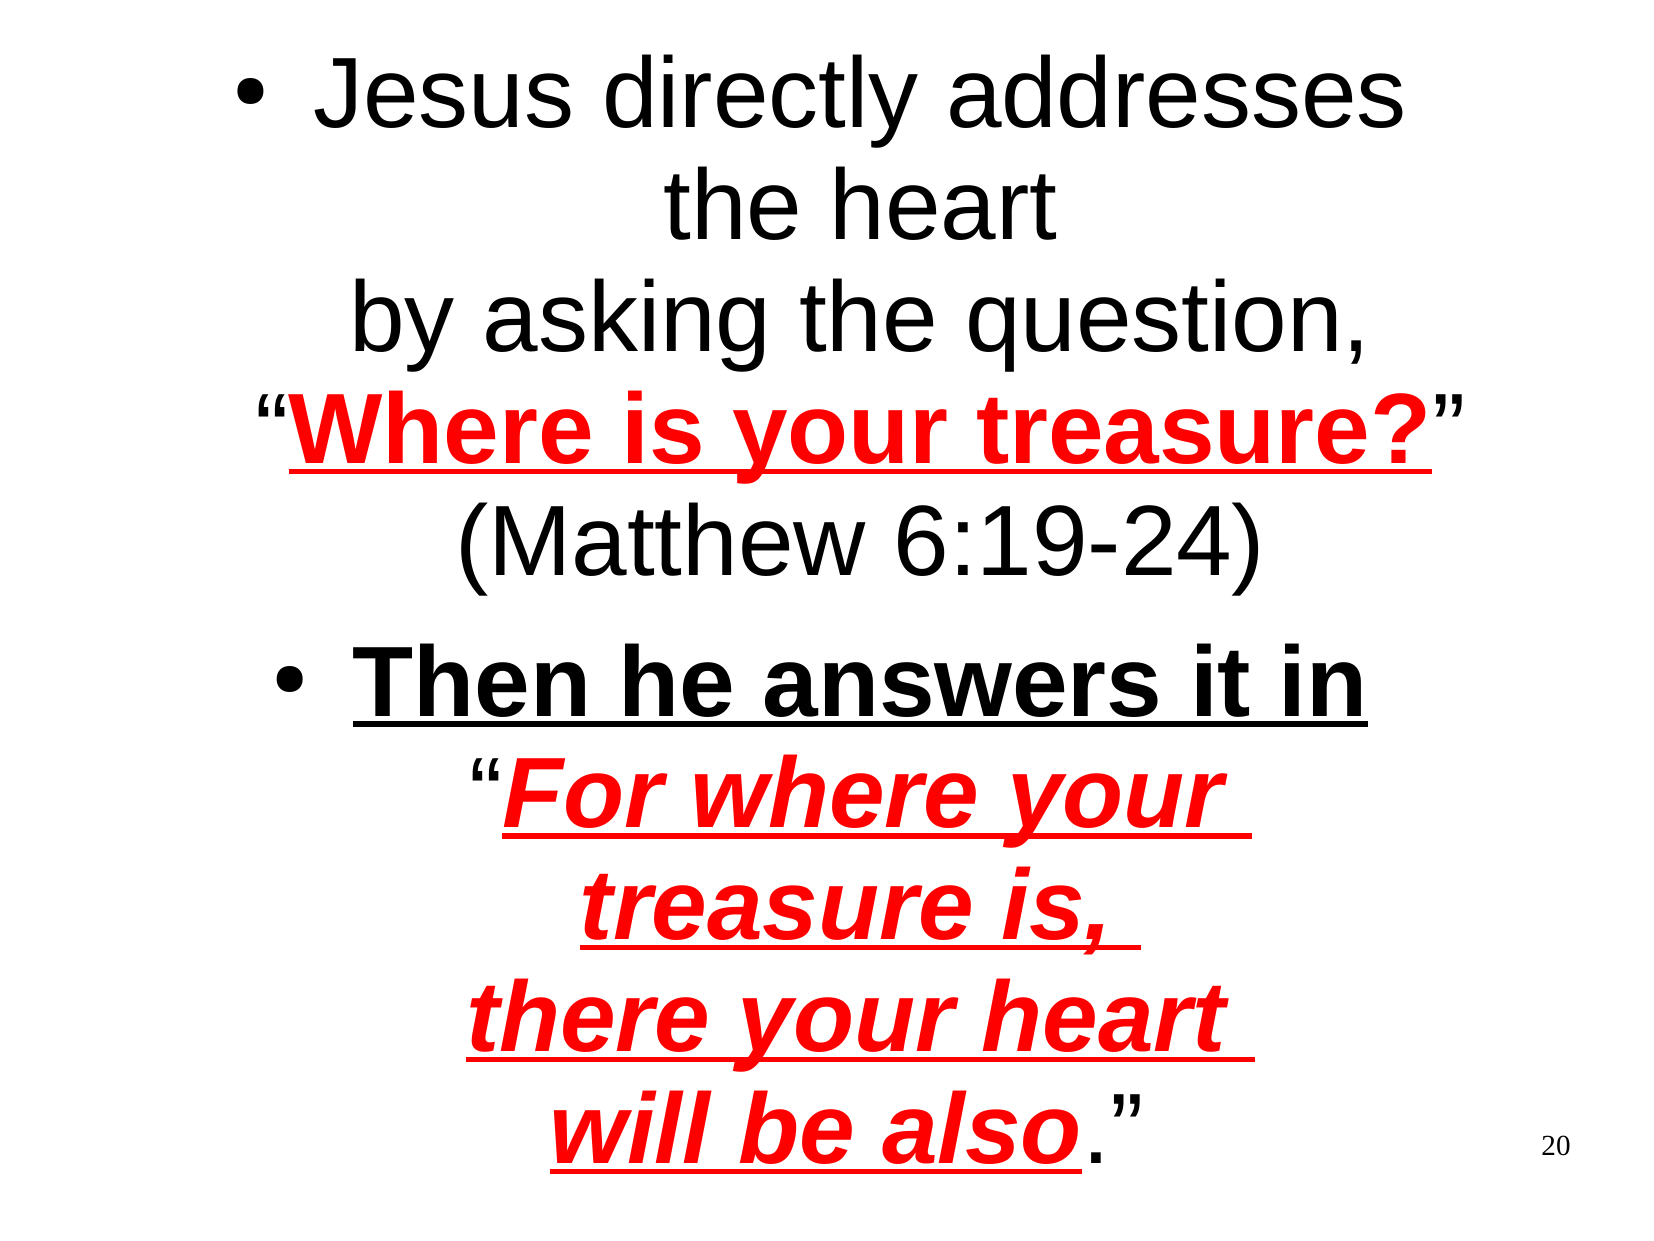

# Jesus directly addresses the heart by asking the question, “Where is your treasure?” (Matthew 6:19-24)
 Then he answers it in 
“For where your
treasure is,
there your heart
will be also.”
20